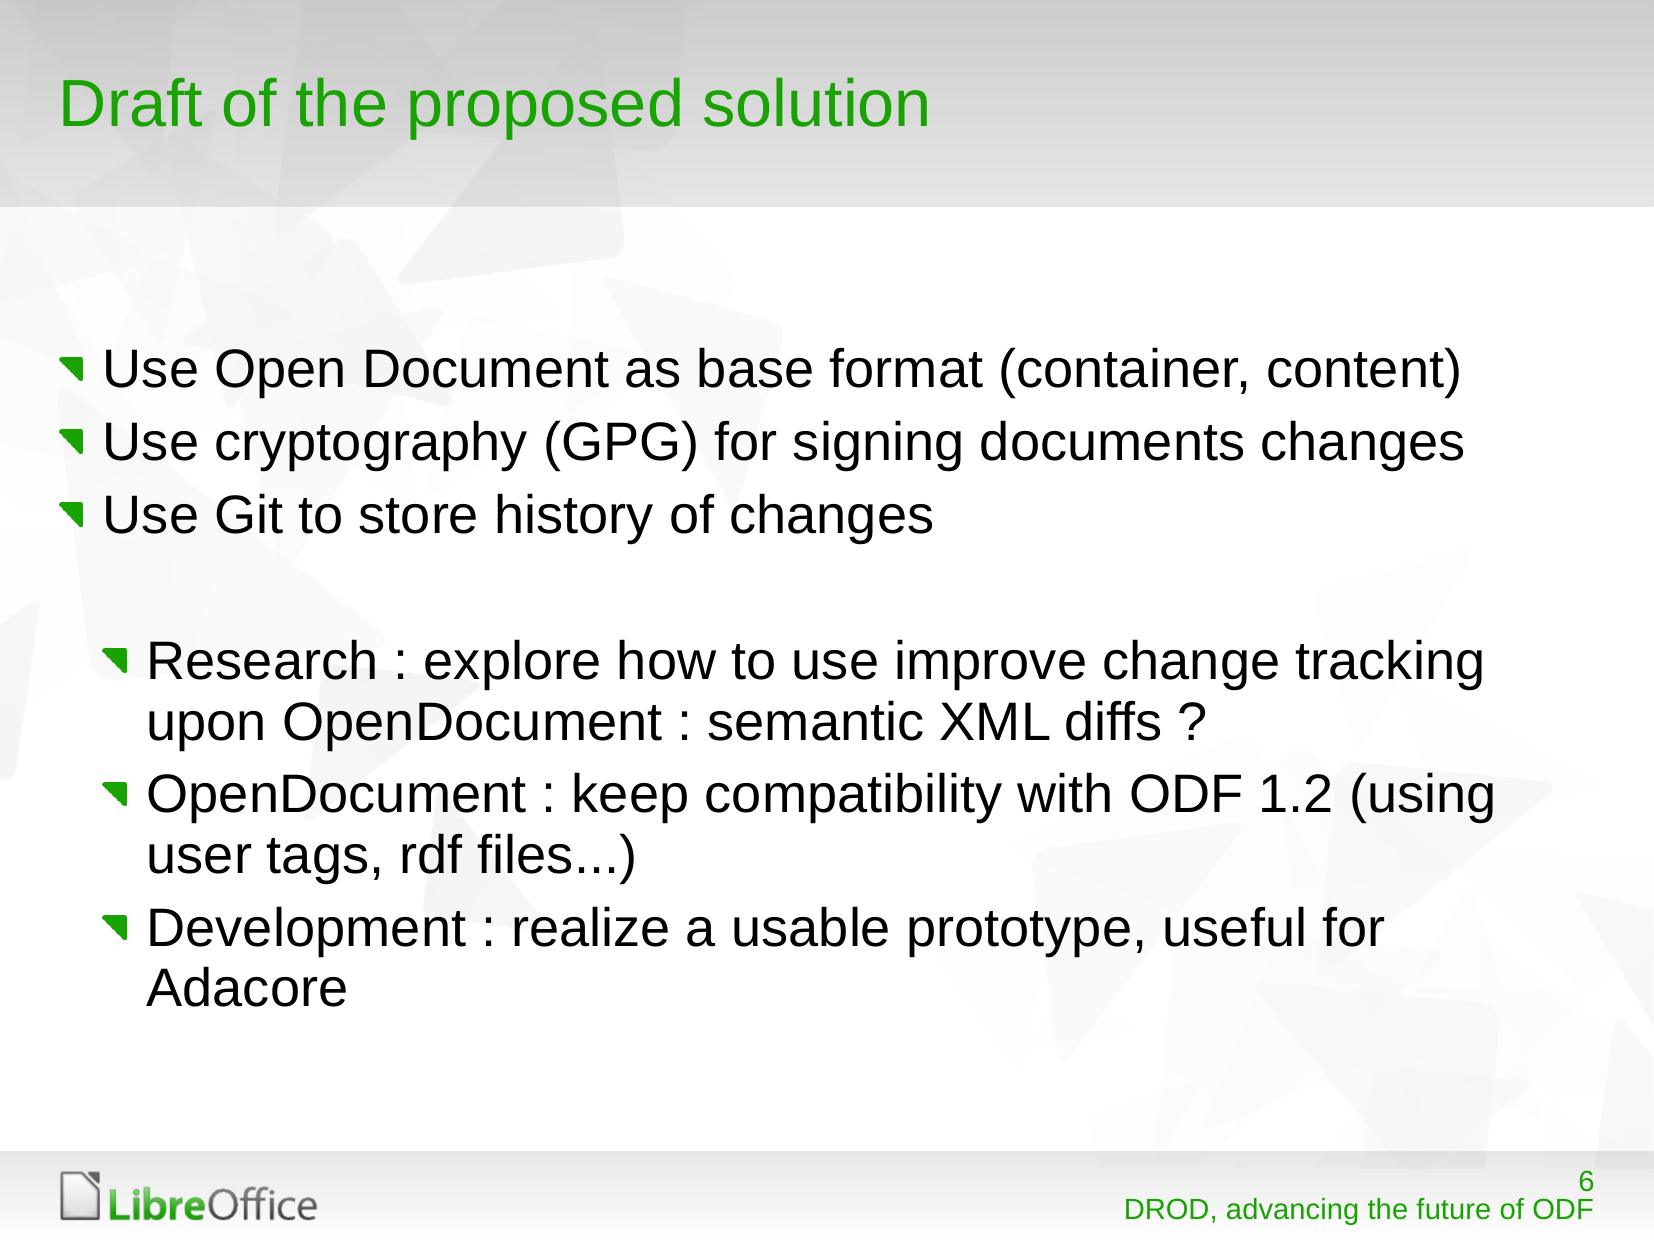

# Draft of the proposed solution
Use Open Document as base format (container, content)
Use cryptography (GPG) for signing documents changes
Use Git to store history of changes
Research : explore how to use improve change tracking upon OpenDocument : semantic XML diffs ?
OpenDocument : keep compatibility with ODF 1.2 (using user tags, rdf files...)
Development : realize a usable prototype, useful for Adacore
6
DROD, advancing the future of ODF